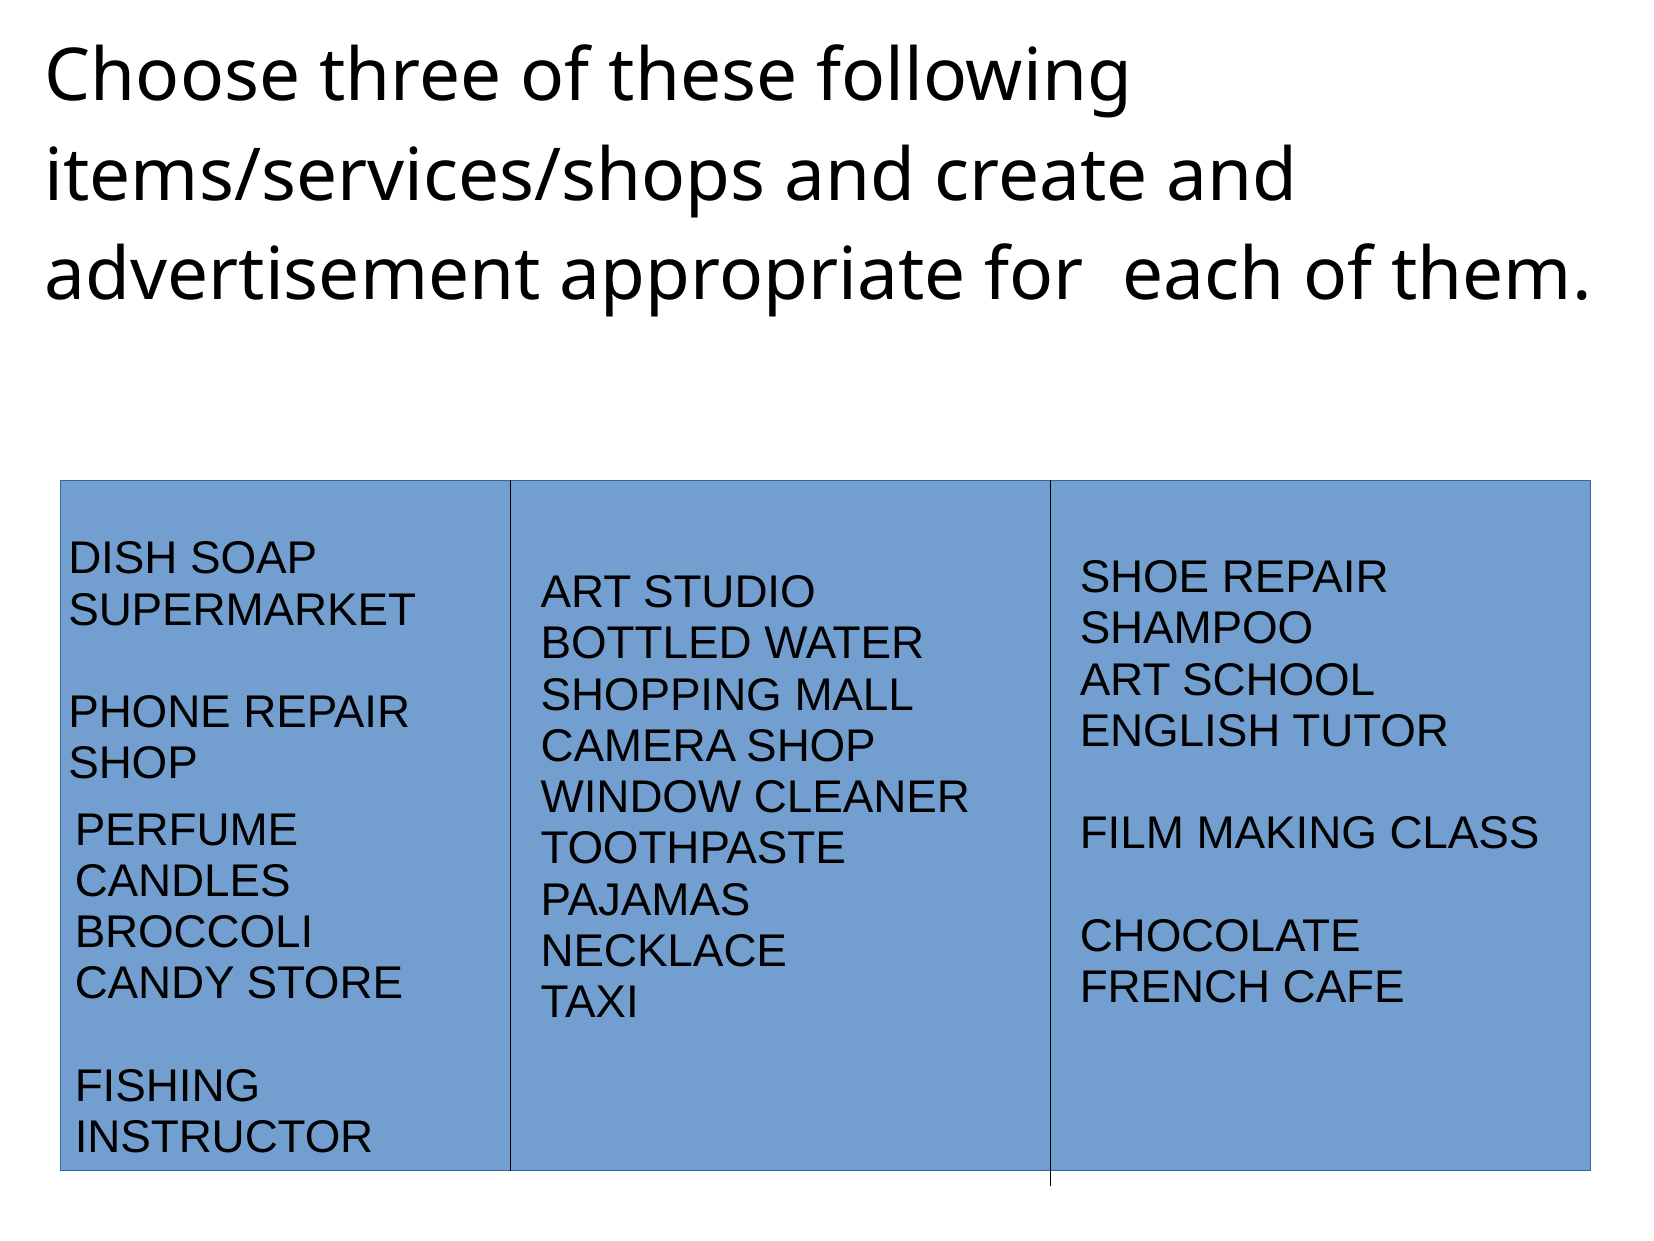

Choose three of these following items/services/shops and create and advertisement appropriate for each of them.
DISH SOAP
SUPERMARKET
PHONE REPAIR SHOP
SHOE REPAIR
SHAMPOO
ART SCHOOL
ENGLISH TUTOR
FILM MAKING CLASS
CHOCOLATE
FRENCH CAFE
ART STUDIO
BOTTLED WATER
SHOPPING MALL
CAMERA SHOP
WINDOW CLEANER
TOOTHPASTE
PAJAMAS
NECKLACE
TAXI
PERFUME
CANDLES
BROCCOLI
CANDY STORE
FISHING INSTRUCTOR
4